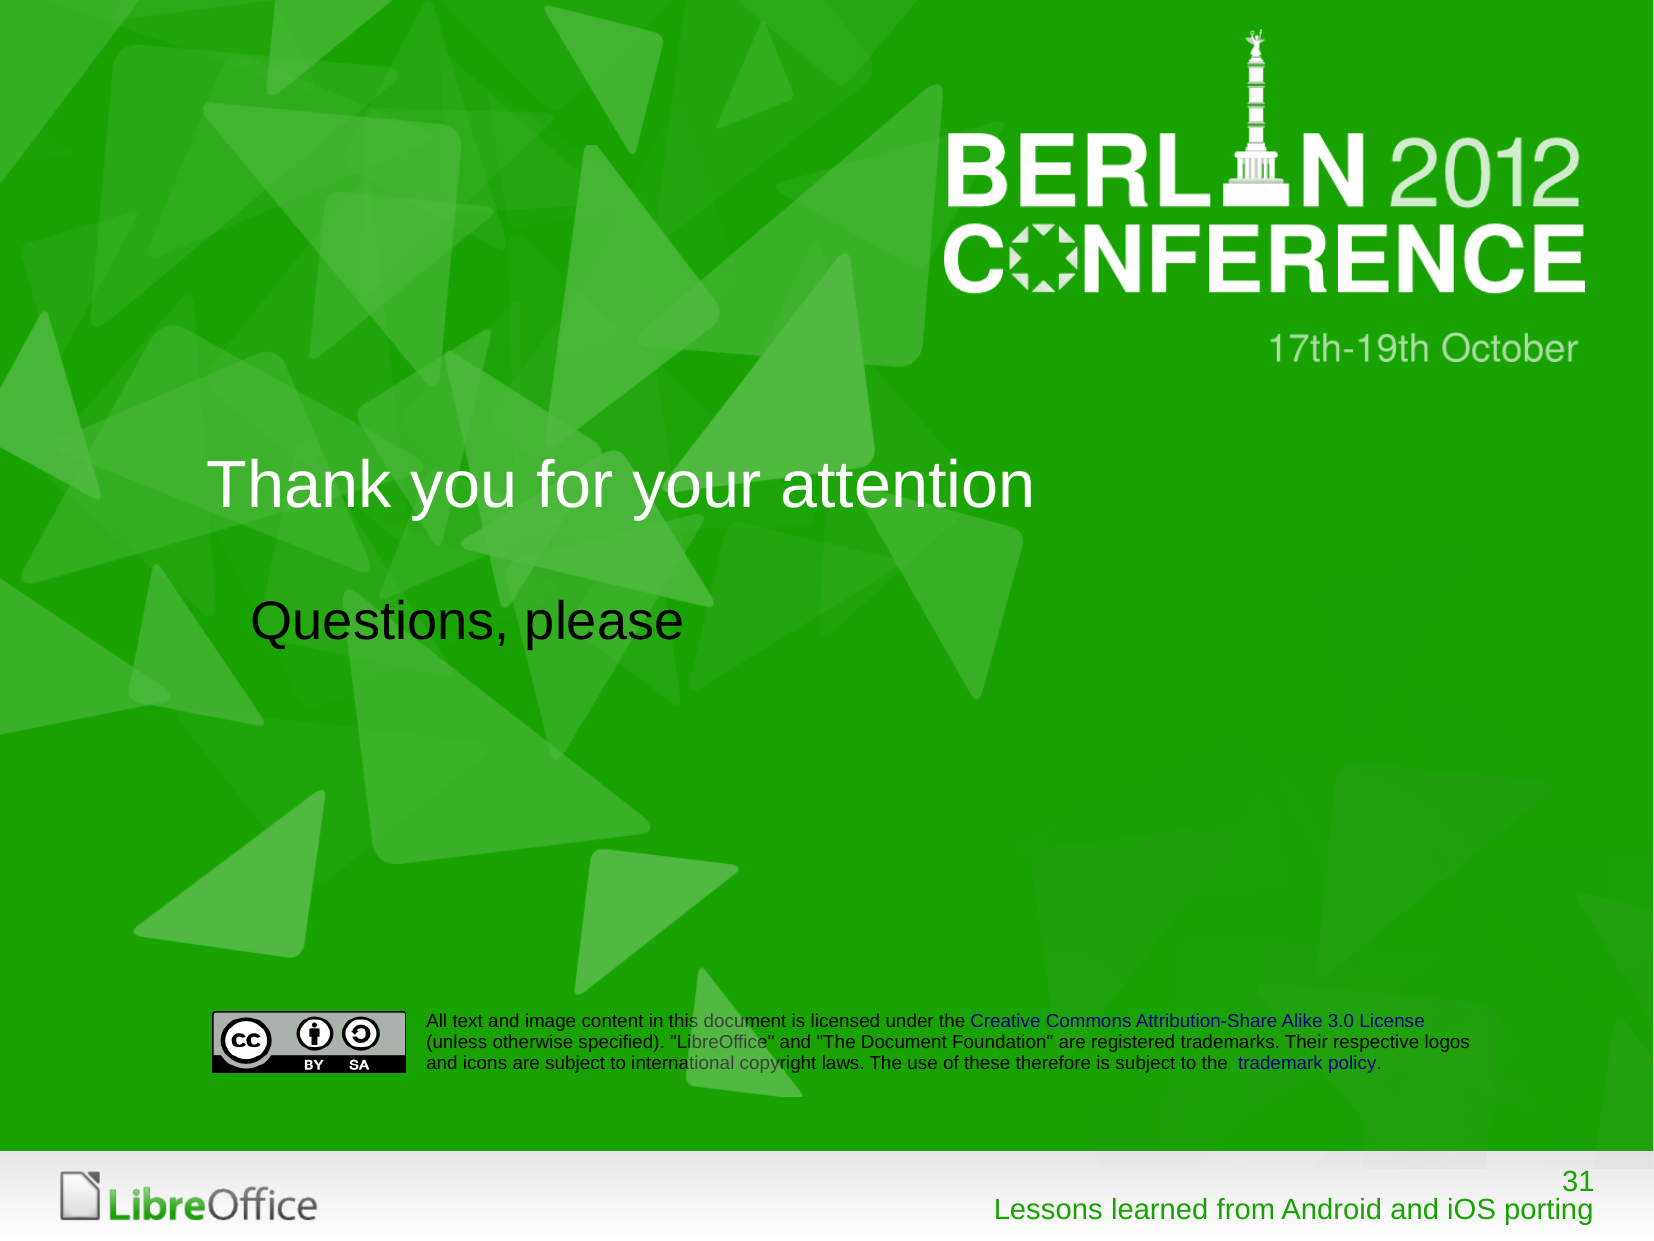

# Thank you for your attention
Questions, please
31
Lessons learned from Android and iOS porting